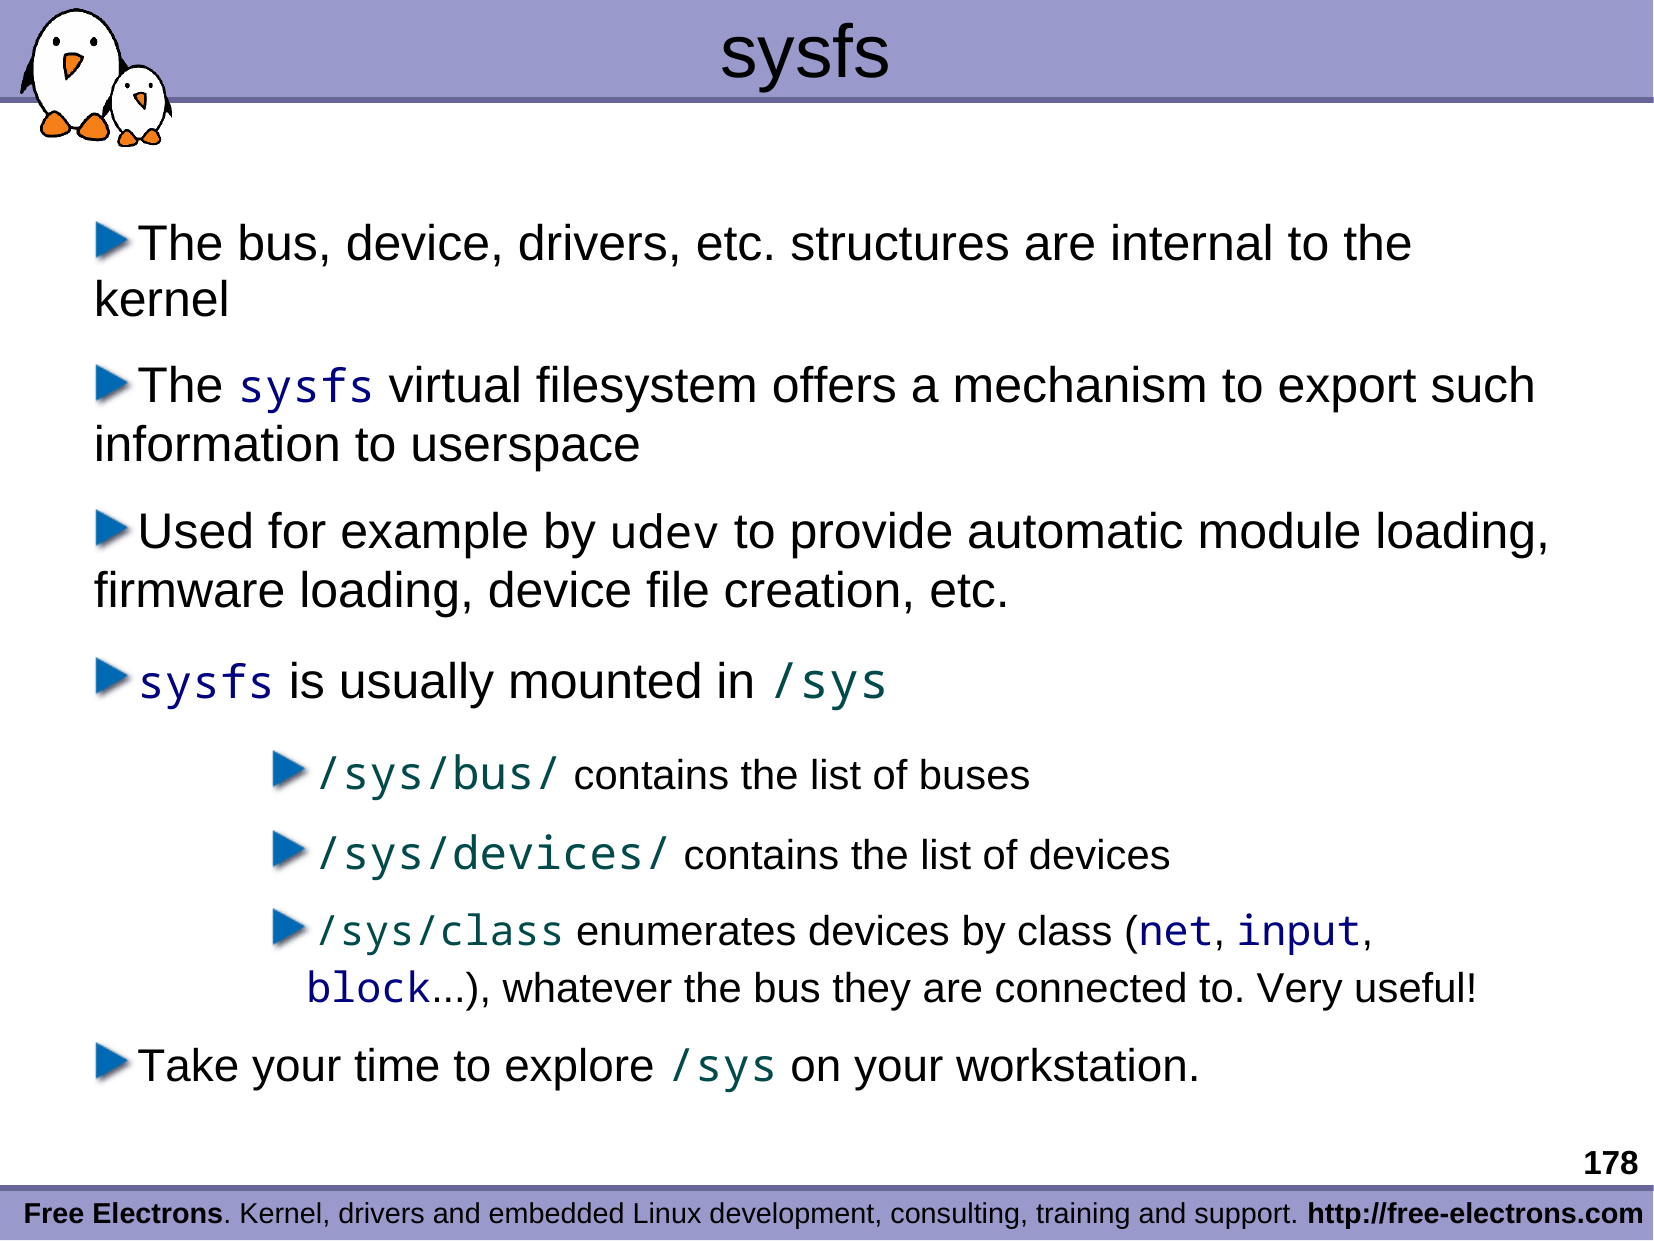

# sysfs
The bus, device, drivers, etc. structures are internal to the kernel
The sysfs virtual filesystem offers a mechanism to export such information to userspace
Used for example by udev to provide automatic module loading, firmware loading, device file creation, etc.
sysfs is usually mounted in /sys
/sys/bus/ contains the list of buses
/sys/devices/ contains the list of devices
/sys/class enumerates devices by class (net, input, block...), whatever the bus they are connected to. Very useful!
Take your time to explore /sys on your workstation.